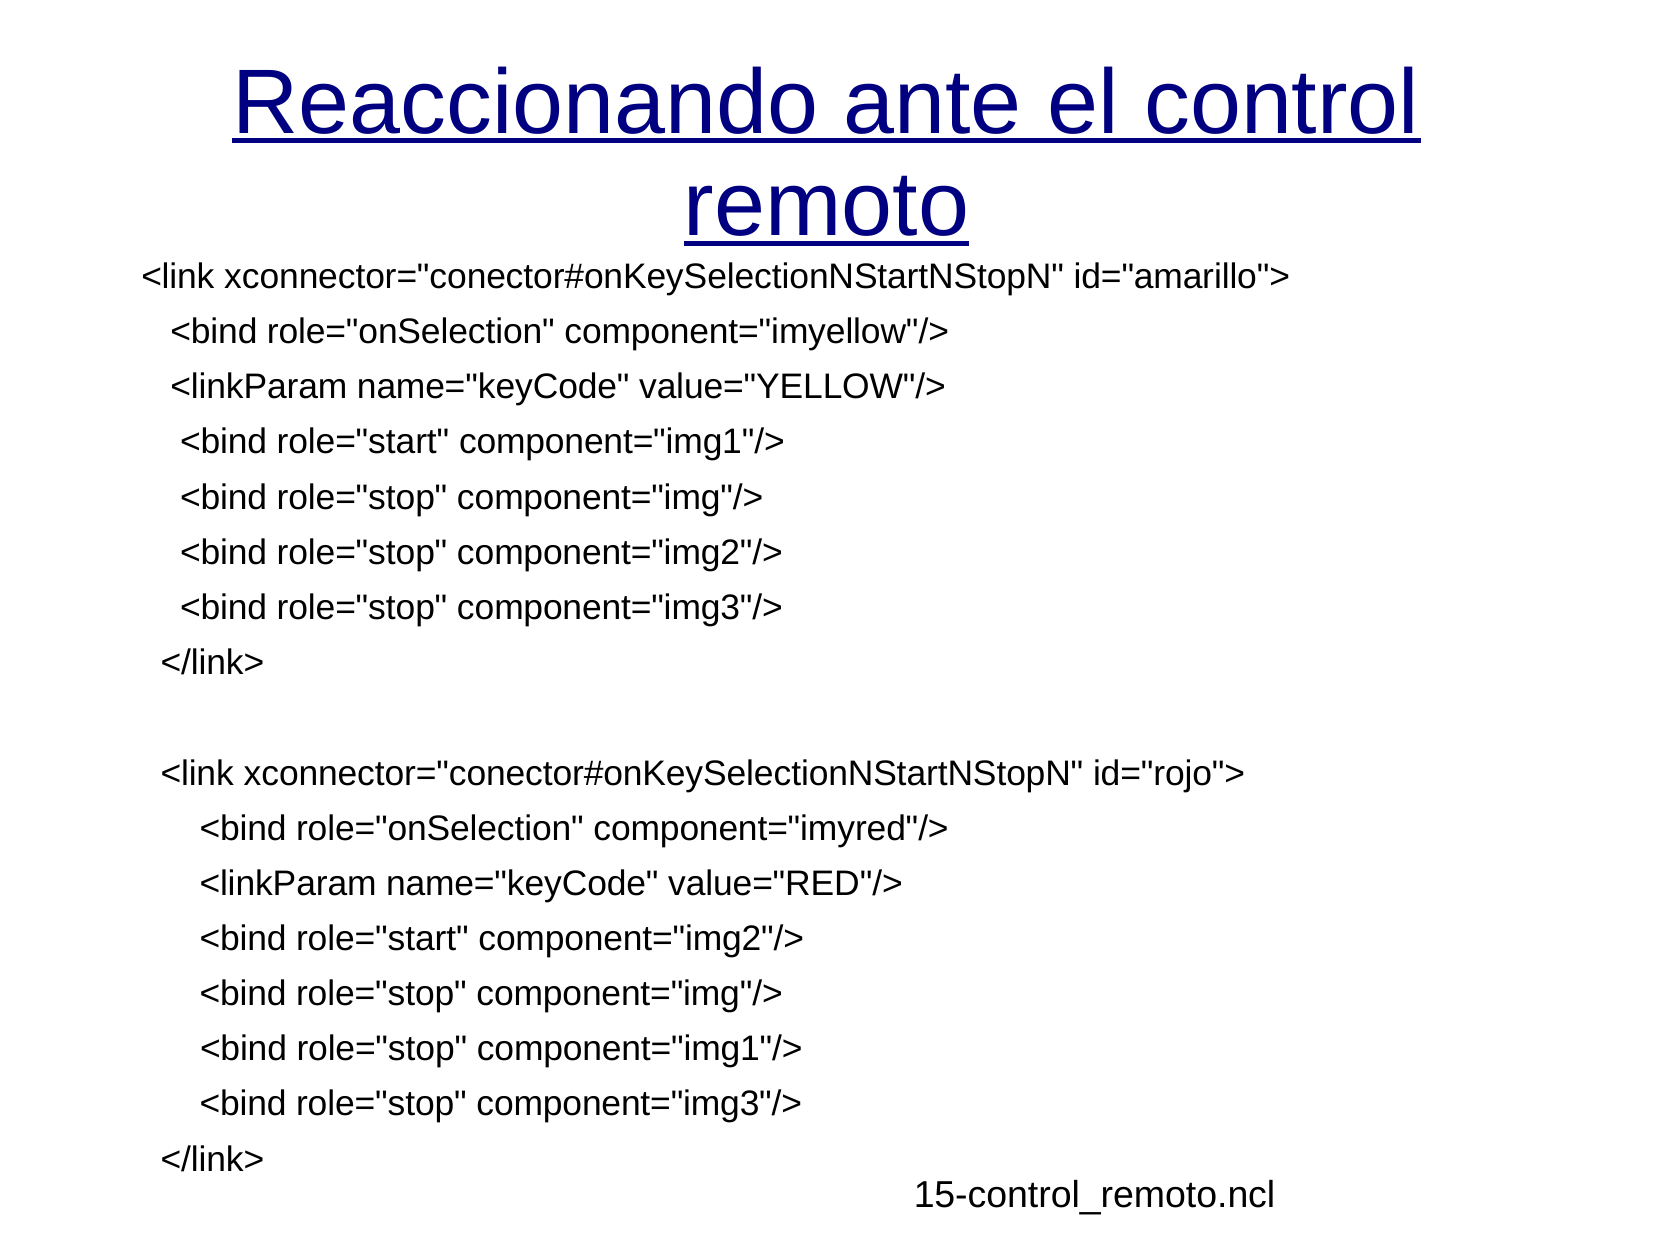

# Reaccionando ante el control remoto
 <link xconnector="conector#onKeySelectionNStartNStopN" id="amarillo">
 <bind role="onSelection" component="imyellow"/>
 <linkParam name="keyCode" value="YELLOW"/>
 <bind role="start" component="img1"/>
 <bind role="stop" component="img"/>
 <bind role="stop" component="img2"/>
 <bind role="stop" component="img3"/>
 </link>
 <link xconnector="conector#onKeySelectionNStartNStopN" id="rojo">
 <bind role="onSelection" component="imyred"/>
 <linkParam name="keyCode" value="RED"/>
 <bind role="start" component="img2"/>
 <bind role="stop" component="img"/>
 	<bind role="stop" component="img1"/>
 <bind role="stop" component="img3"/>
 </link>
15-control_remoto.ncl